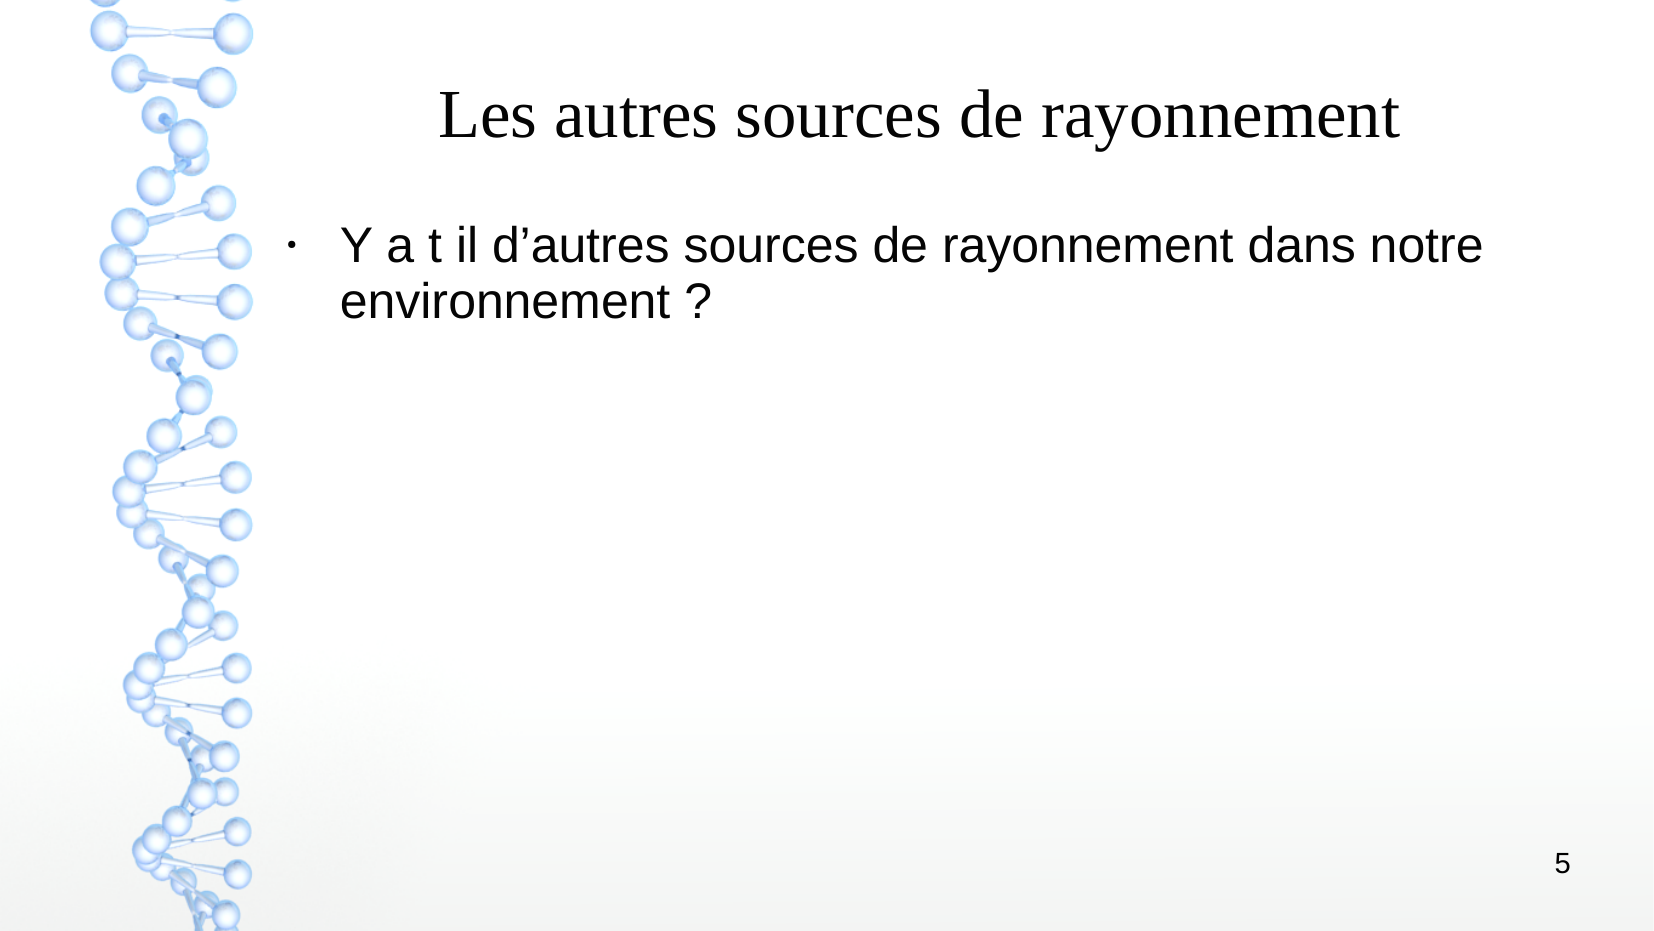

# Les autres sources de rayonnement
Y a t il d’autres sources de rayonnement dans notre environnement ?
5